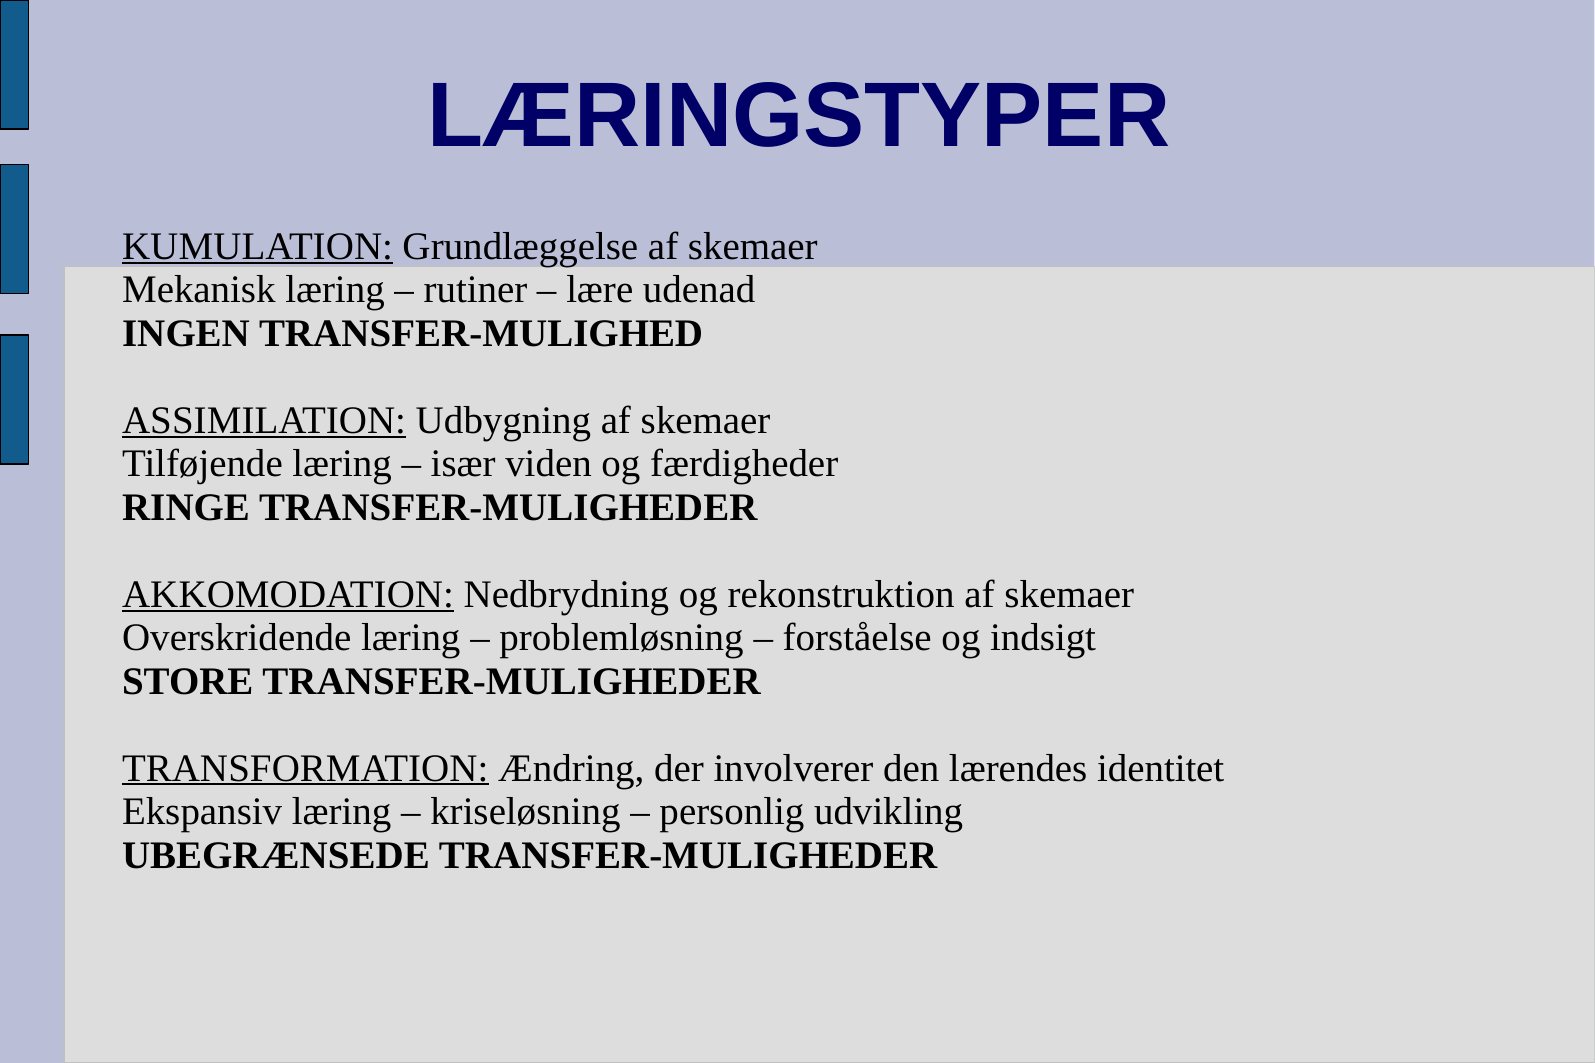

# LÆRINGSTYPER
KUMULATION: Grundlæggelse af skemaer
Mekanisk læring – rutiner – lære udenad
INGEN TRANSFER-MULIGHED
ASSIMILATION: Udbygning af skemaer
Tilføjende læring – især viden og færdigheder
RINGE TRANSFER-MULIGHEDER
AKKOMODATION: Nedbrydning og rekonstruktion af skemaer
Overskridende læring – problemløsning – forståelse og indsigt
STORE TRANSFER-MULIGHEDER
TRANSFORMATION: Ændring, der involverer den lærendes identitet
Ekspansiv læring – kriseløsning – personlig udvikling
UBEGRÆNSEDE TRANSFER-MULIGHEDER